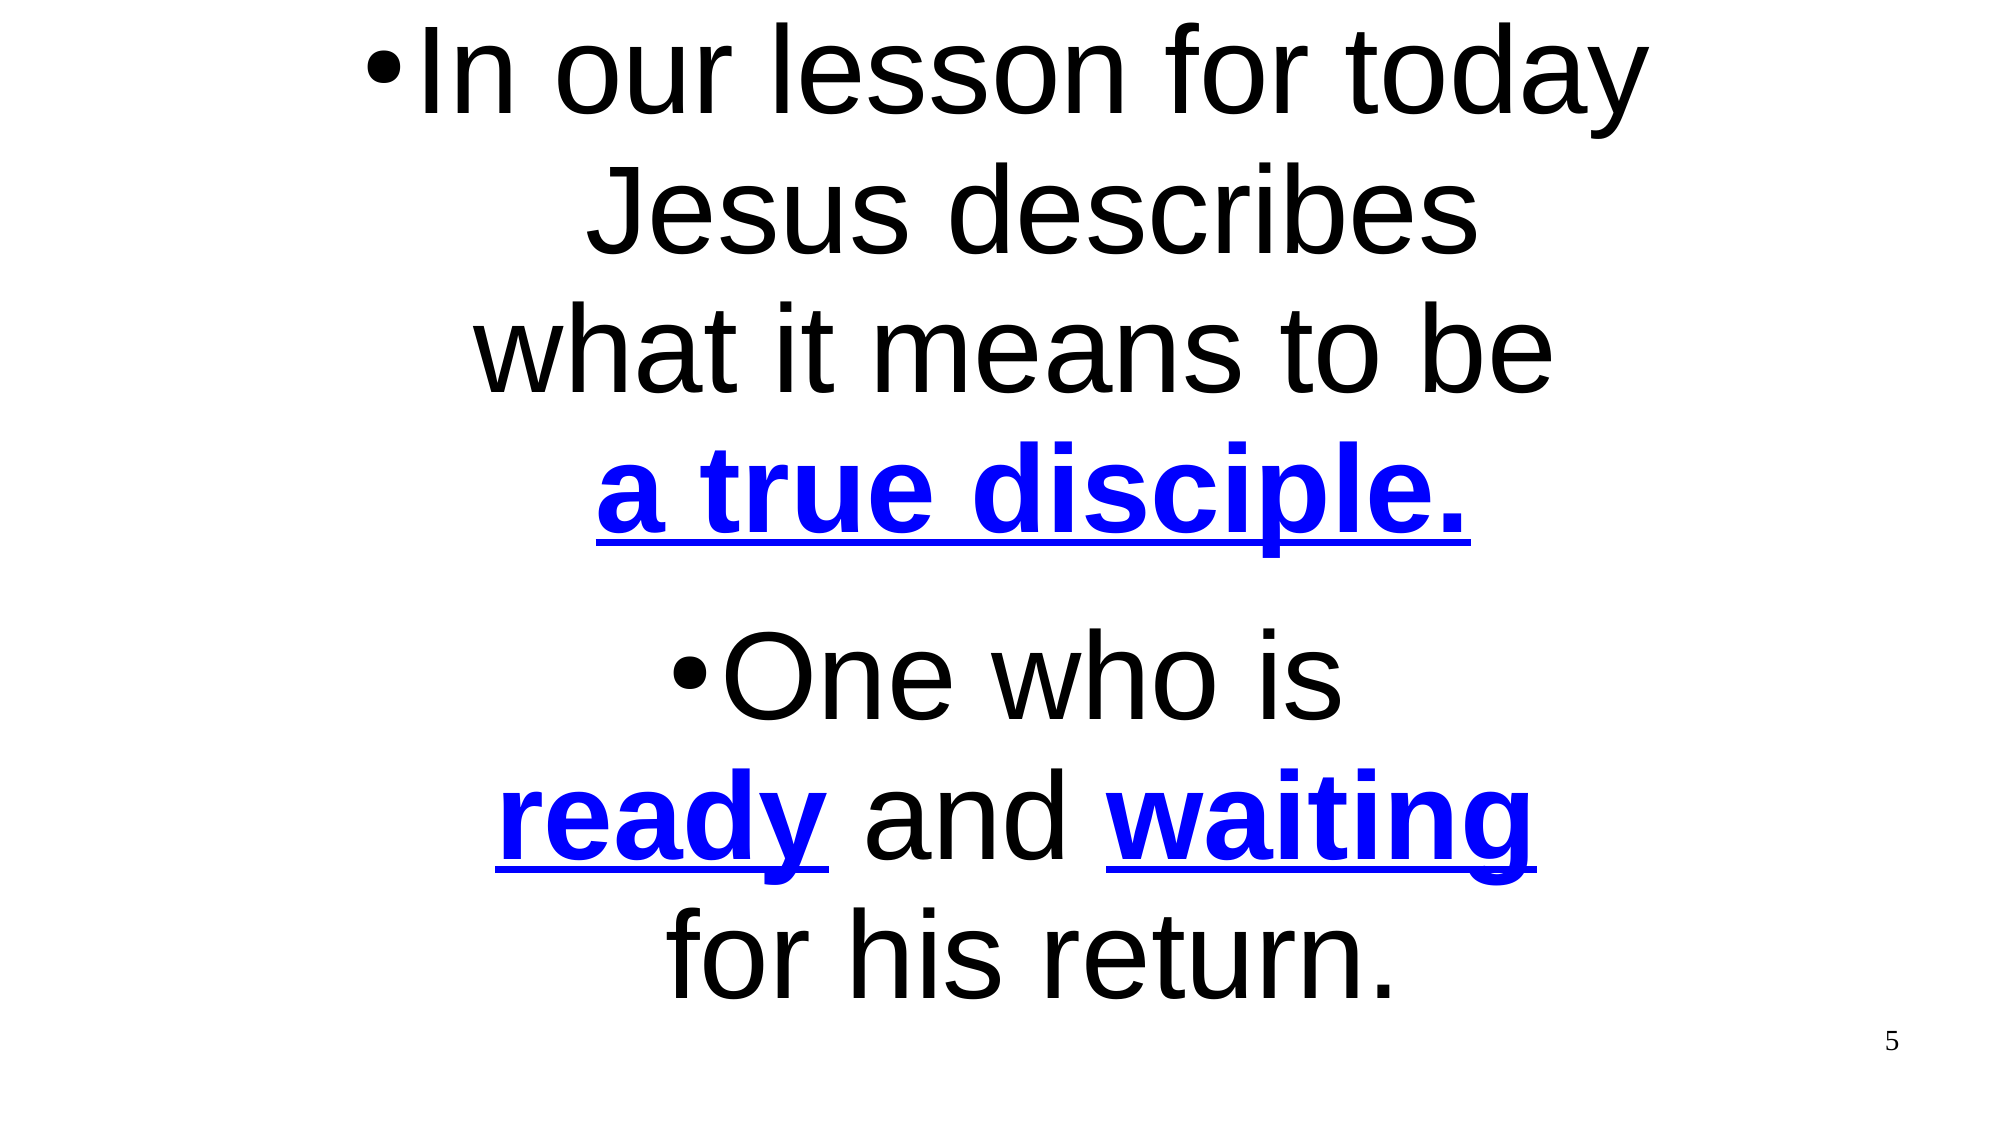

# In our lesson for today Jesus describes what it means to be a true disciple.
One who is
ready and waiting
for his return.
5